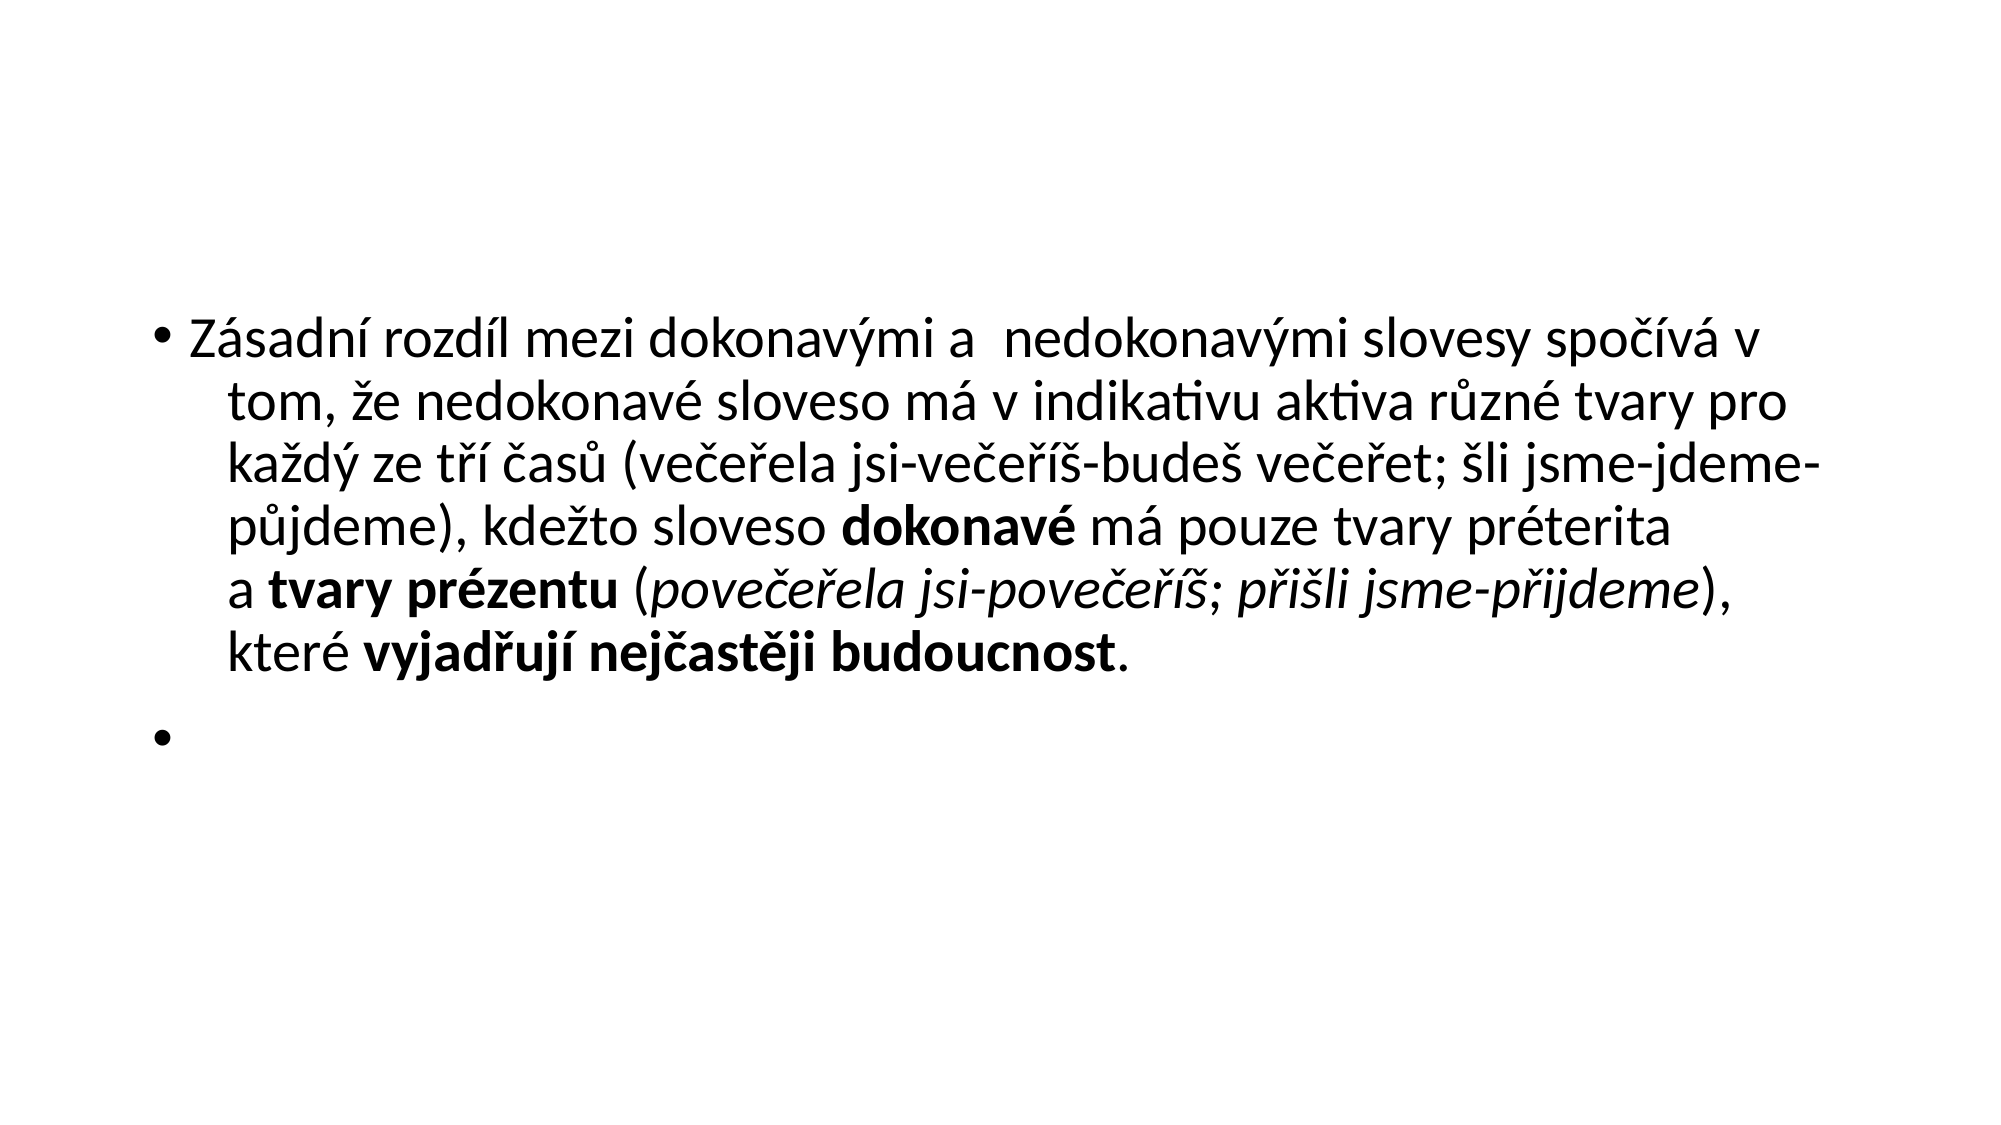

#
Zásadní rozdíl mezi dokonavými a  nedokonavými slovesy spočívá v  tom, že nedokonavé sloveso má v indikativu aktiva různé tvary pro každý ze tří časů (večeřela jsi-večeříš-budeš večeřet; šli jsme-jdeme-půjdeme), kdežto sloveso dokonavé má pouze tvary préterita a tvary prézentu (povečeřela jsi-povečeříš; přišli jsme-přijdeme), které vyjadřují nejčastěji budoucnost.